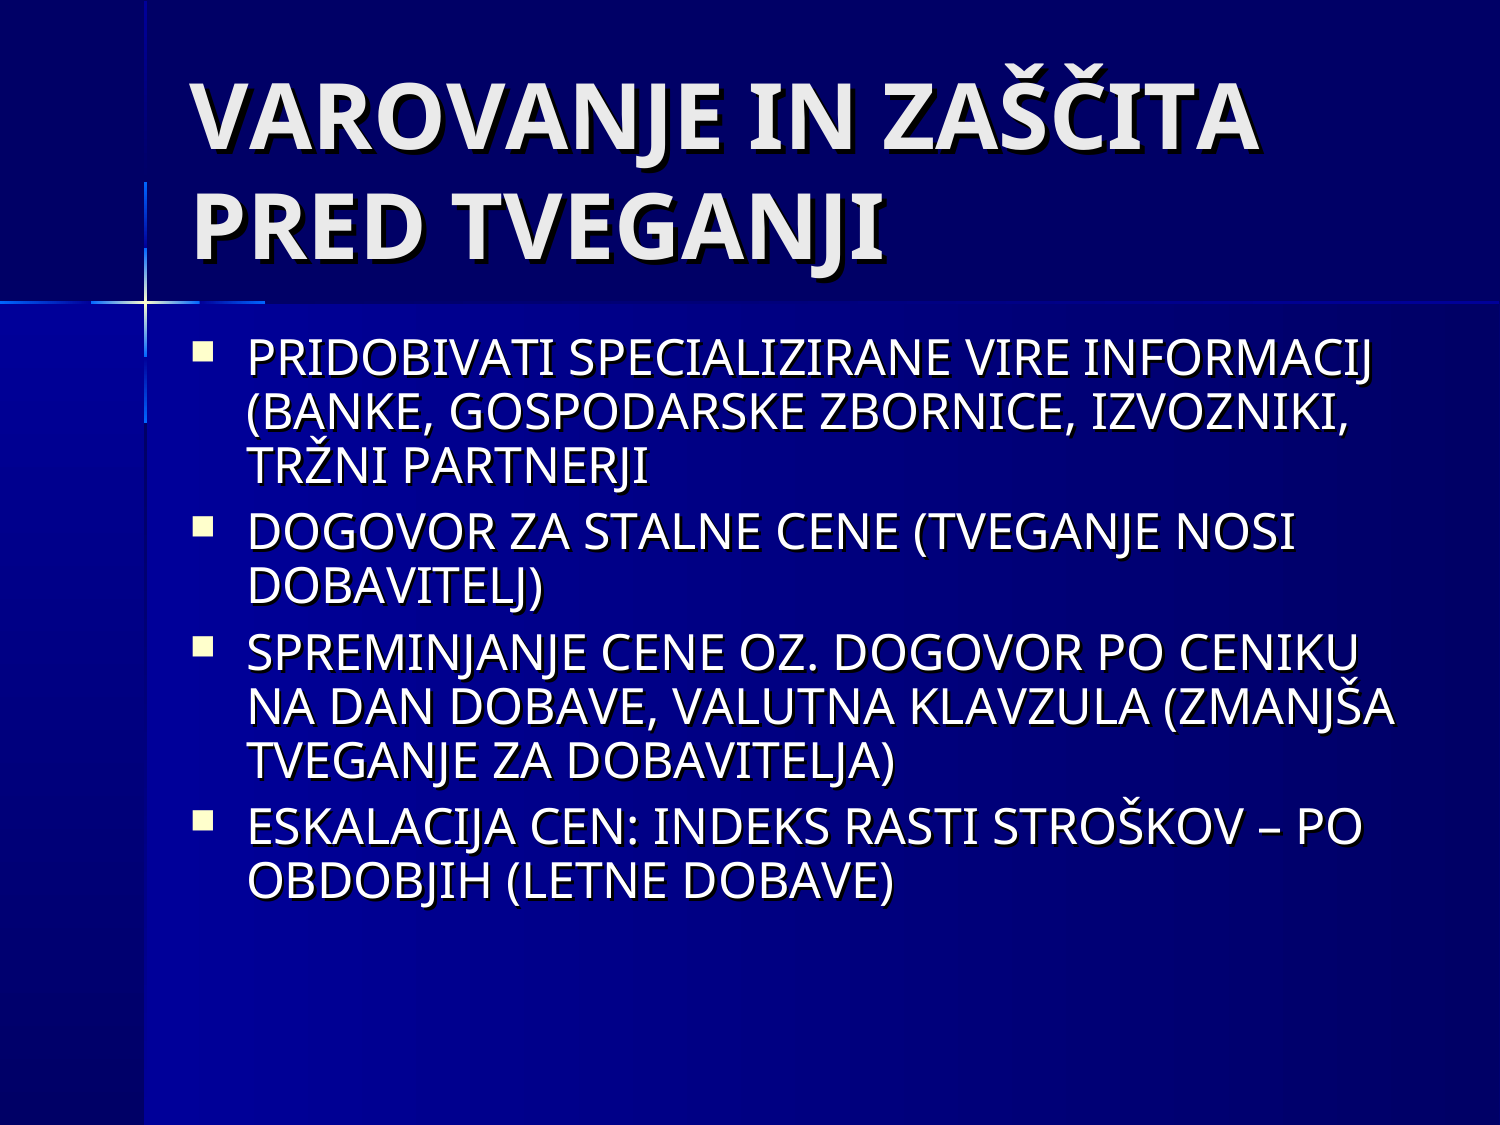

# VAROVANJE IN ZAŠČITA PRED TVEGANJI
PRIDOBIVATI SPECIALIZIRANE VIRE INFORMACIJ (BANKE, GOSPODARSKE ZBORNICE, IZVOZNIKI, TRŽNI PARTNERJI
DOGOVOR ZA STALNE CENE (TVEGANJE NOSI DOBAVITELJ)
SPREMINJANJE CENE OZ. DOGOVOR PO CENIKU NA DAN DOBAVE, VALUTNA KLAVZULA (ZMANJŠA TVEGANJE ZA DOBAVITELJA)
ESKALACIJA CEN: INDEKS RASTI STROŠKOV – PO OBDOBJIH (LETNE DOBAVE)